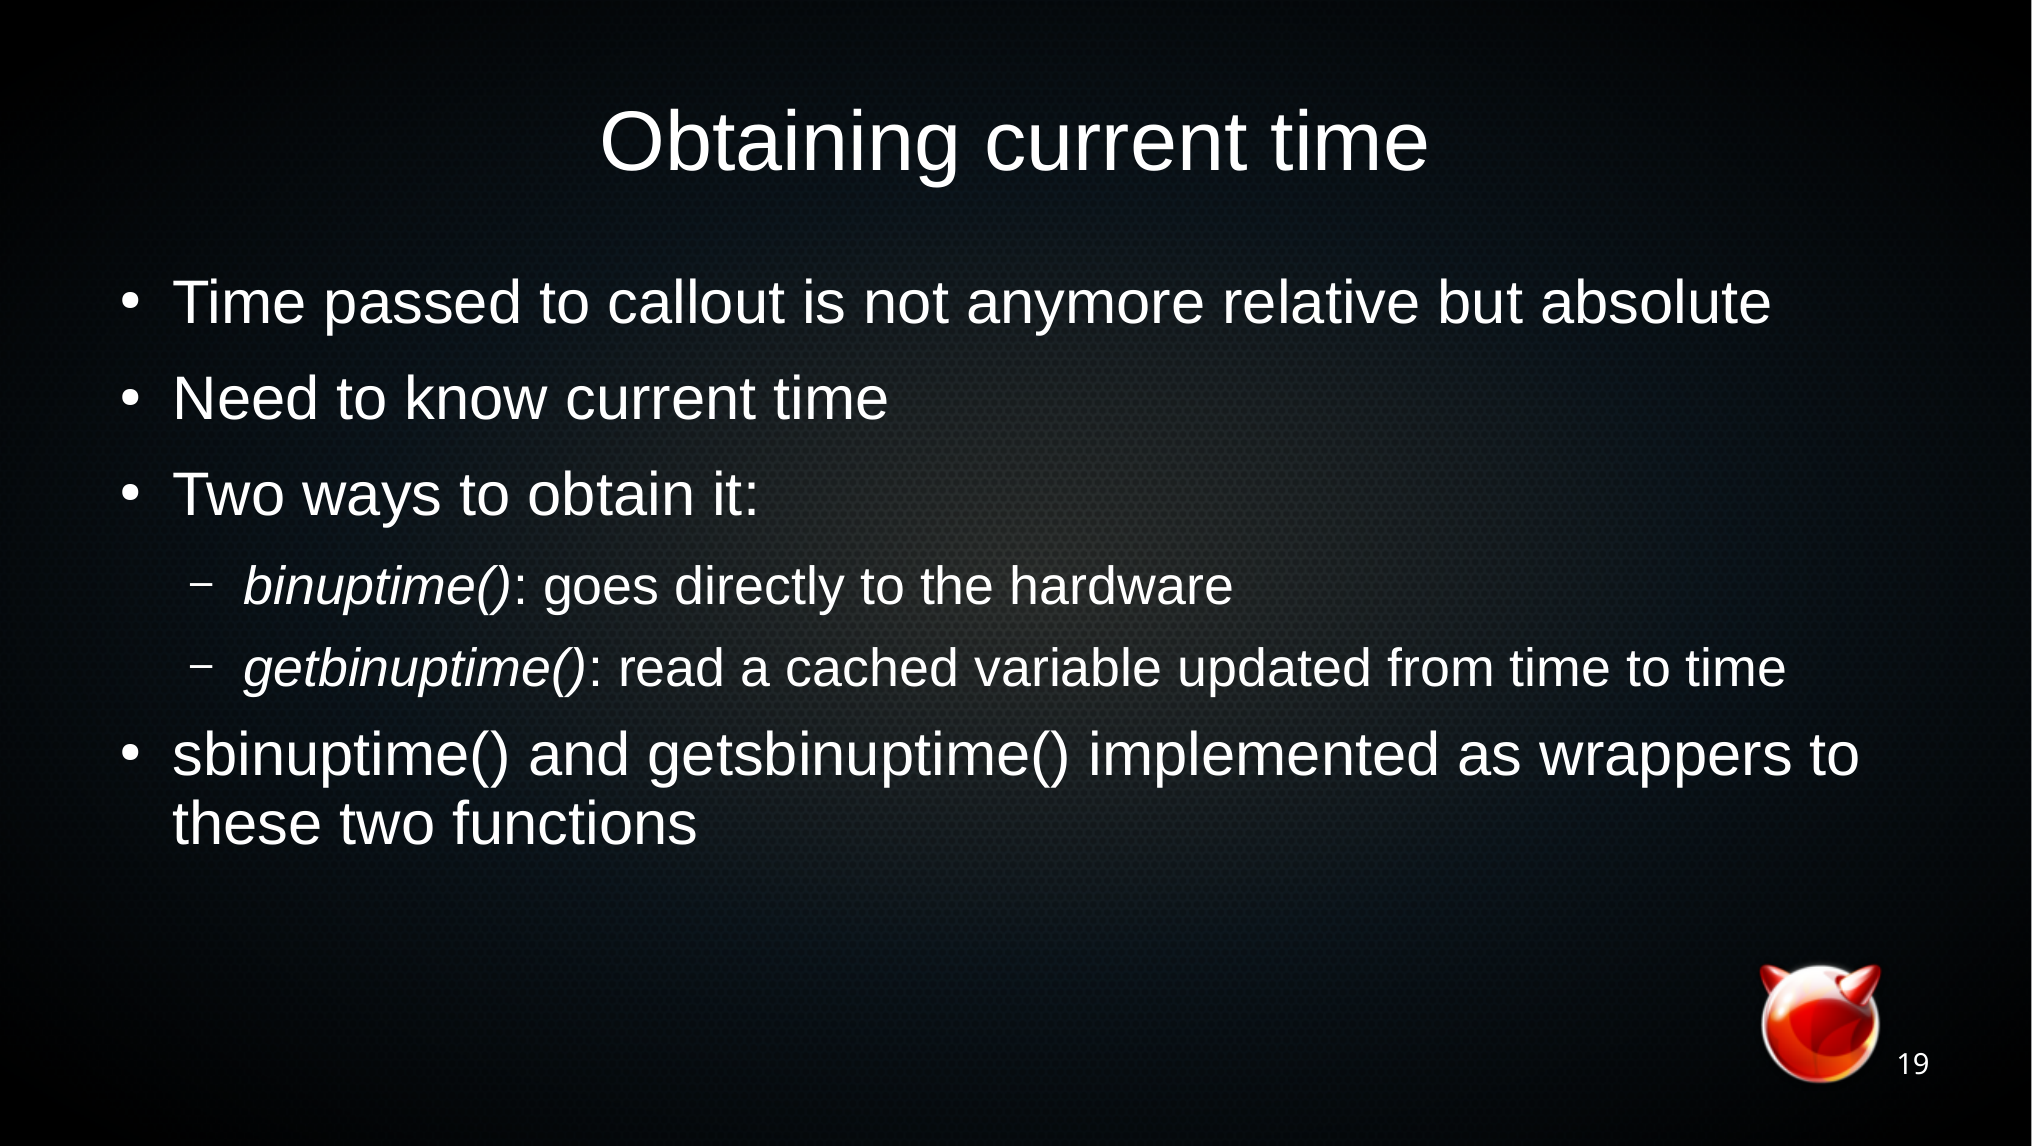

# Obtaining current time
Time passed to callout is not anymore relative but absolute
Need to know current time
Two ways to obtain it:
binuptime(): goes directly to the hardware
getbinuptime(): read a cached variable updated from time to time
sbinuptime() and getsbinuptime() implemented as wrappers to these two functions
19